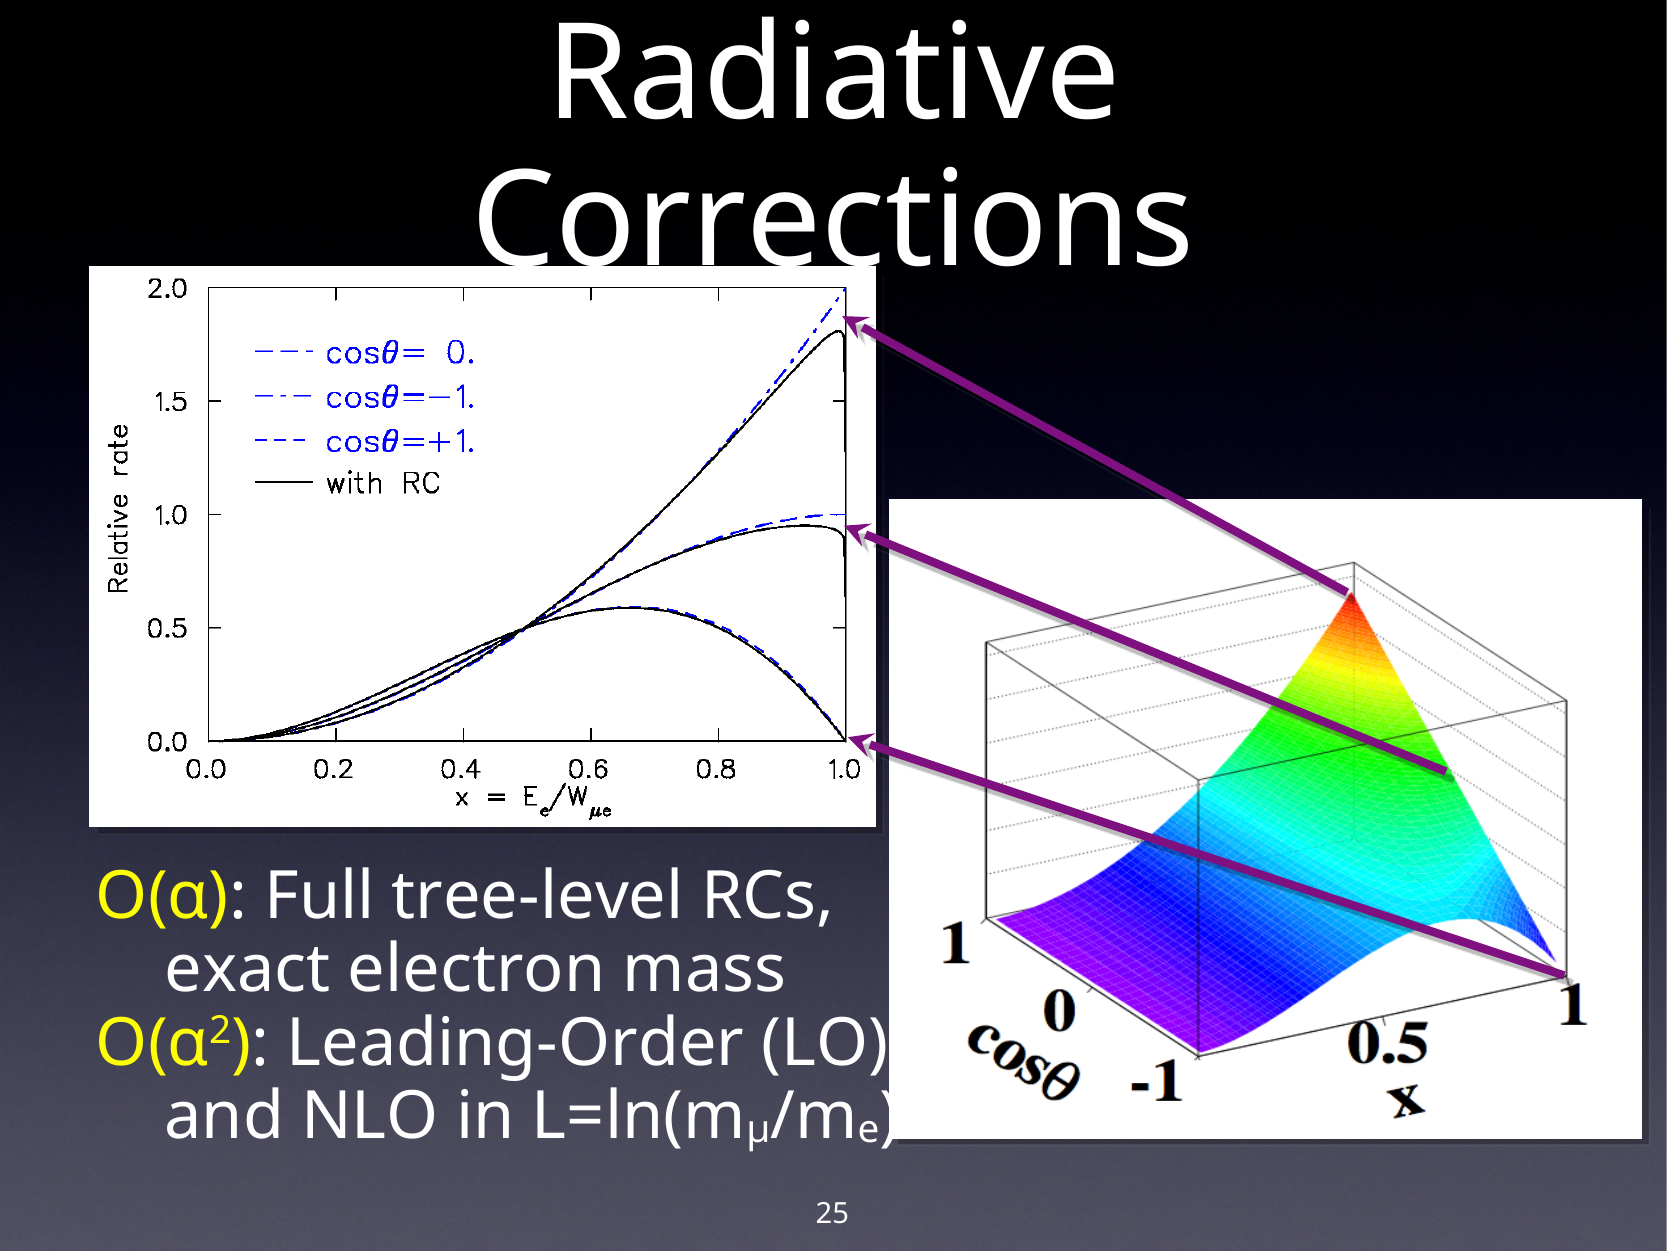

# Radiative Corrections
O(α): Full tree-level RCs, exact electron mass
O(α2): Leading-Order (LO) and NLO in L=ln(mμ/me)